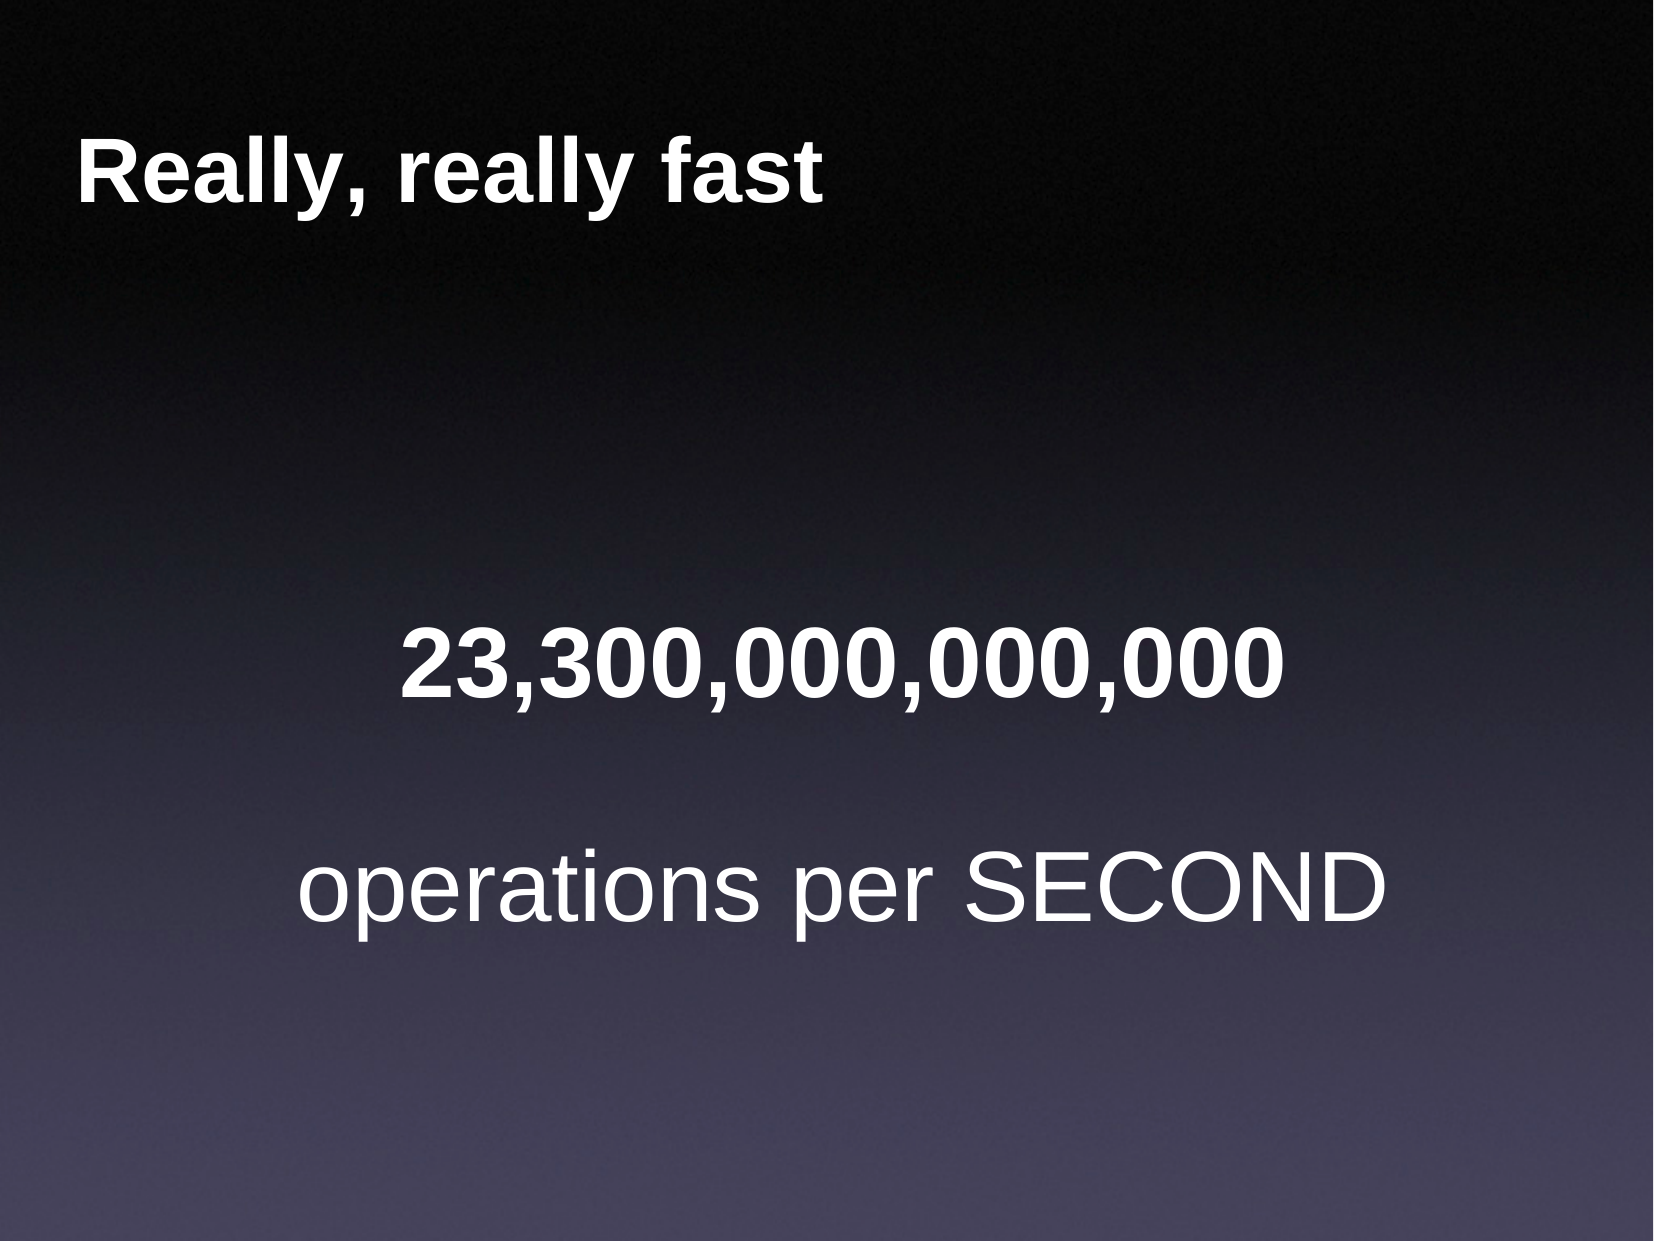

# Really, really fast
23,300,000,000,000
operations per SECOND